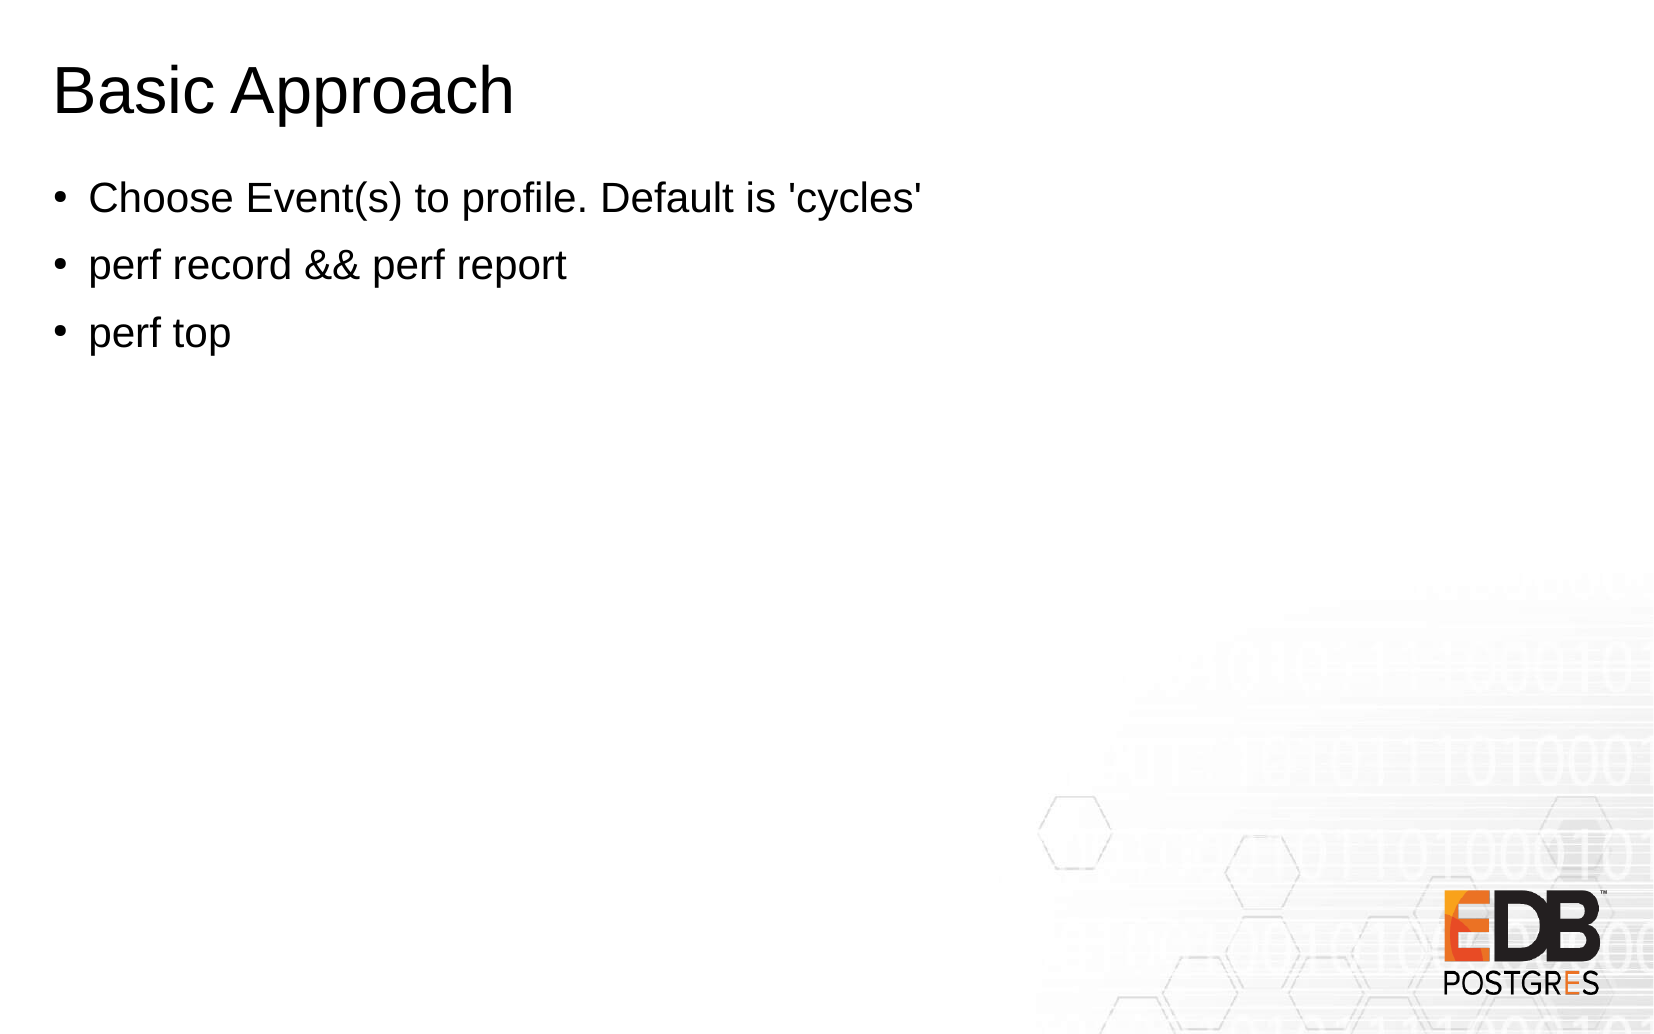

# Basic Approach
Choose Event(s) to profile. Default is 'cycles'
perf record && perf report
perf top